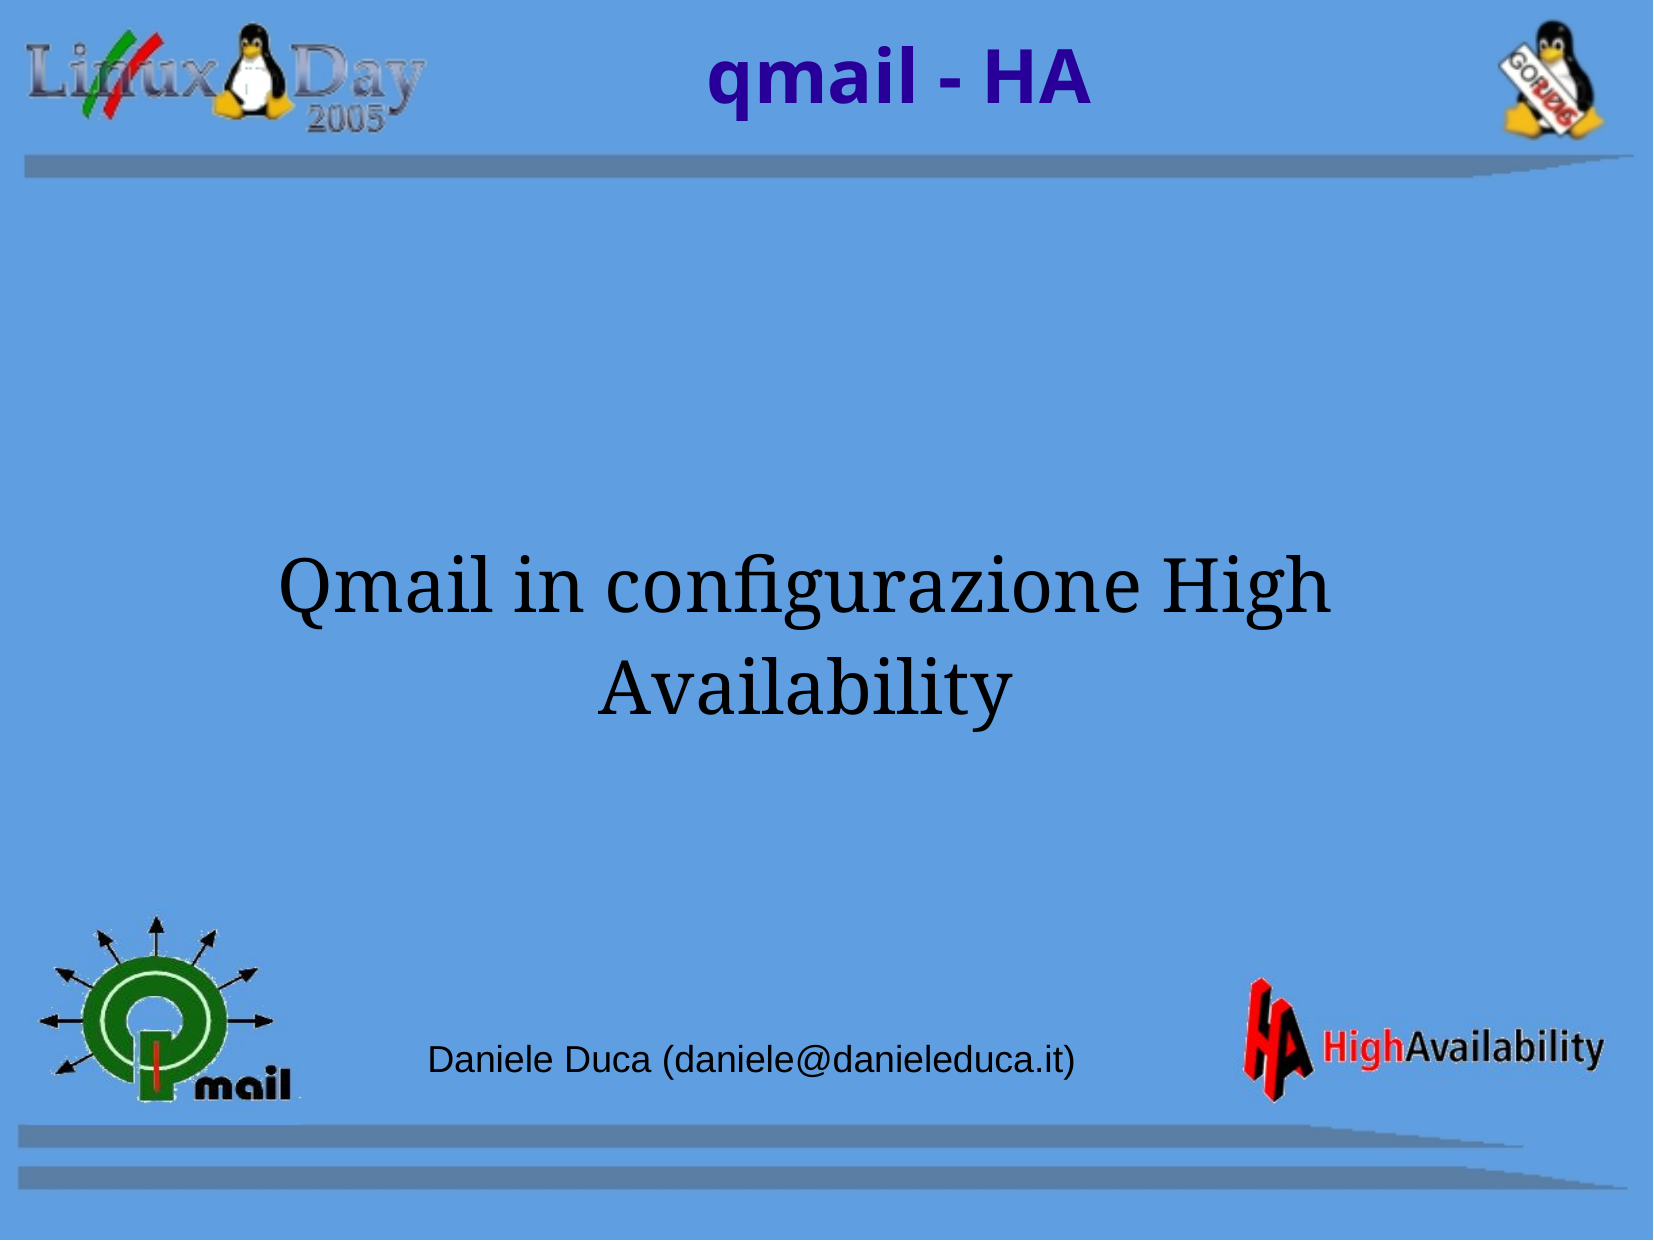

qmail - HA
Qmail in configurazione High Availability
Daniele Duca (daniele@danieleduca.it)